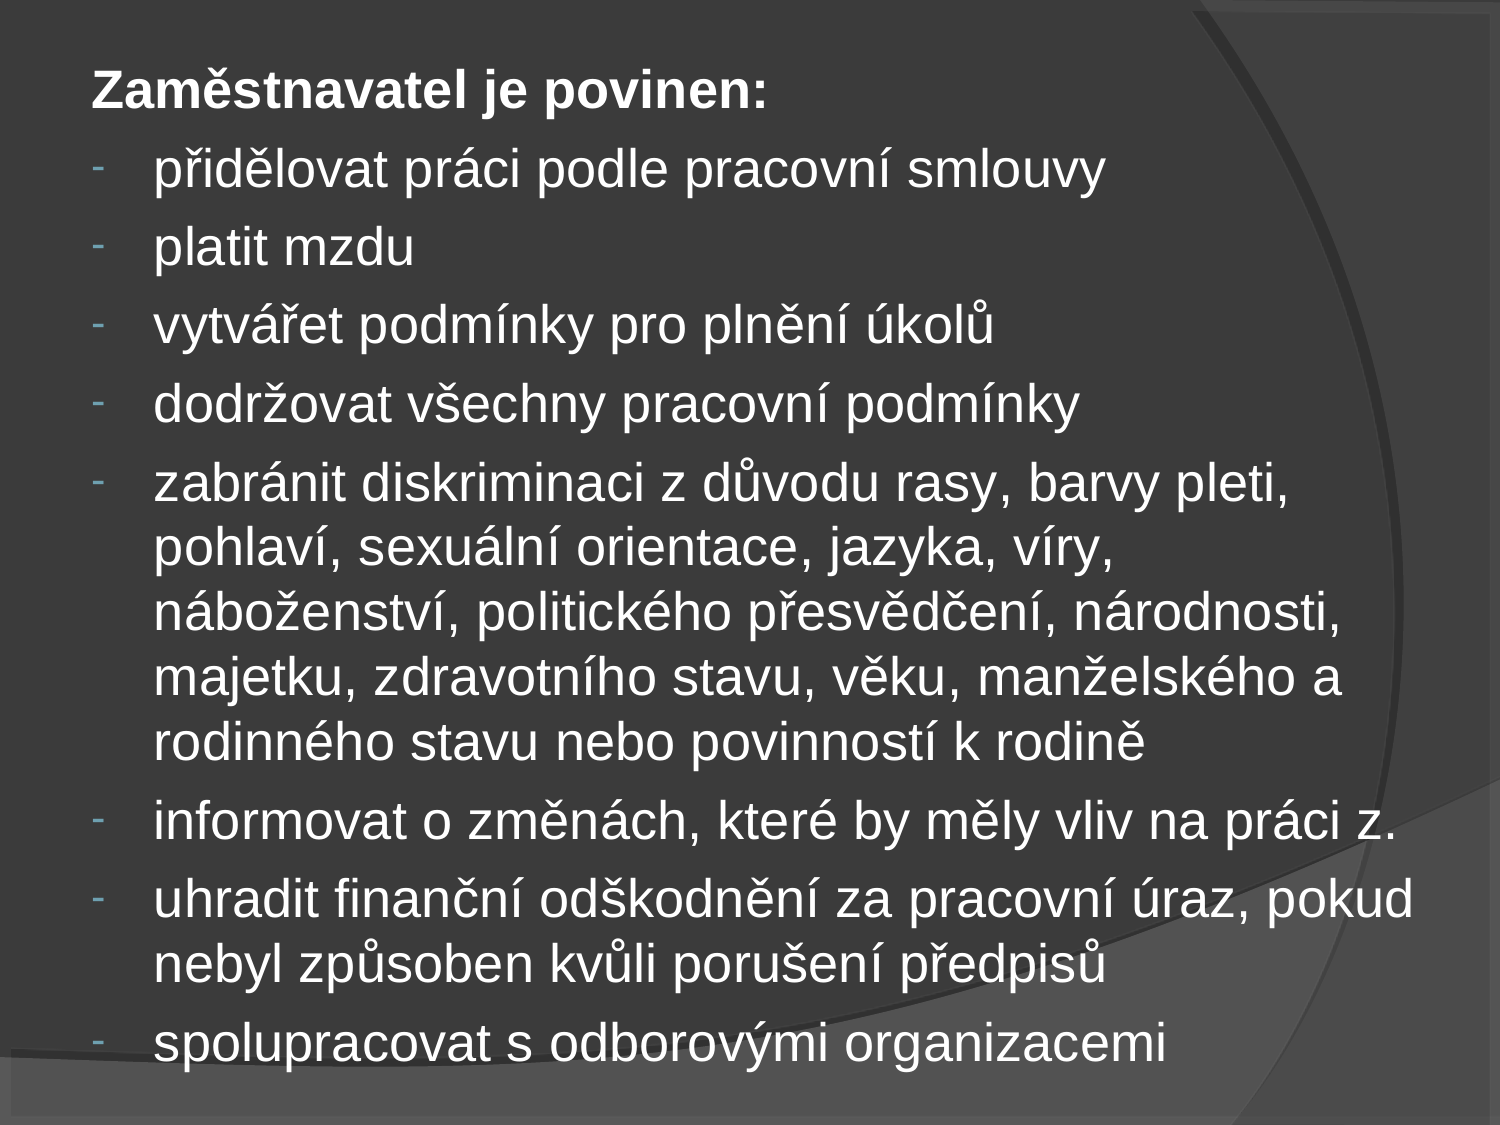

# Zaměstnavatel je povinen:
přidělovat práci podle pracovní smlouvy
platit mzdu
vytvářet podmínky pro plnění úkolů
dodržovat všechny pracovní podmínky
zabránit diskriminaci z důvodu rasy, barvy pleti, pohlaví, sexuální orientace, jazyka, víry, náboženství, politického přesvědčení, národnosti, majetku, zdravotního stavu, věku, manželského a rodinného stavu nebo povinností k rodině
informovat o změnách, které by měly vliv na práci z.
uhradit finanční odškodnění za pracovní úraz, pokud nebyl způsoben kvůli porušení předpisů
spolupracovat s odborovými organizacemi